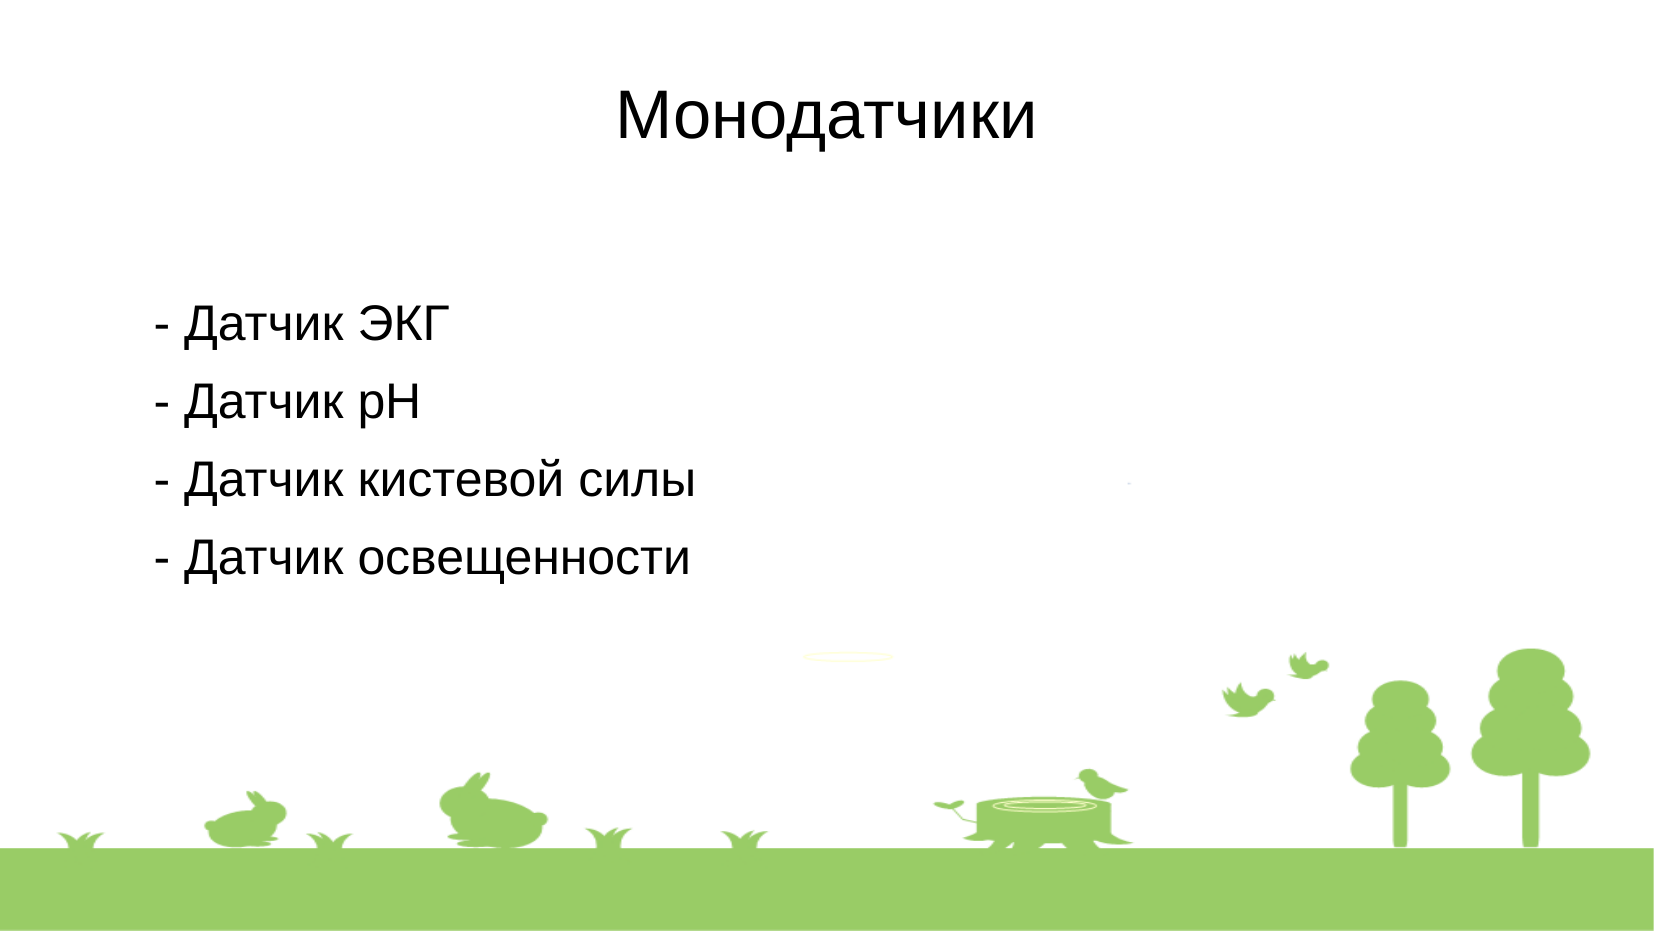

# Монодатчики
- Датчик ЭКГ
- Датчик рН
- Датчик кистевой силы
- Датчик освещенности